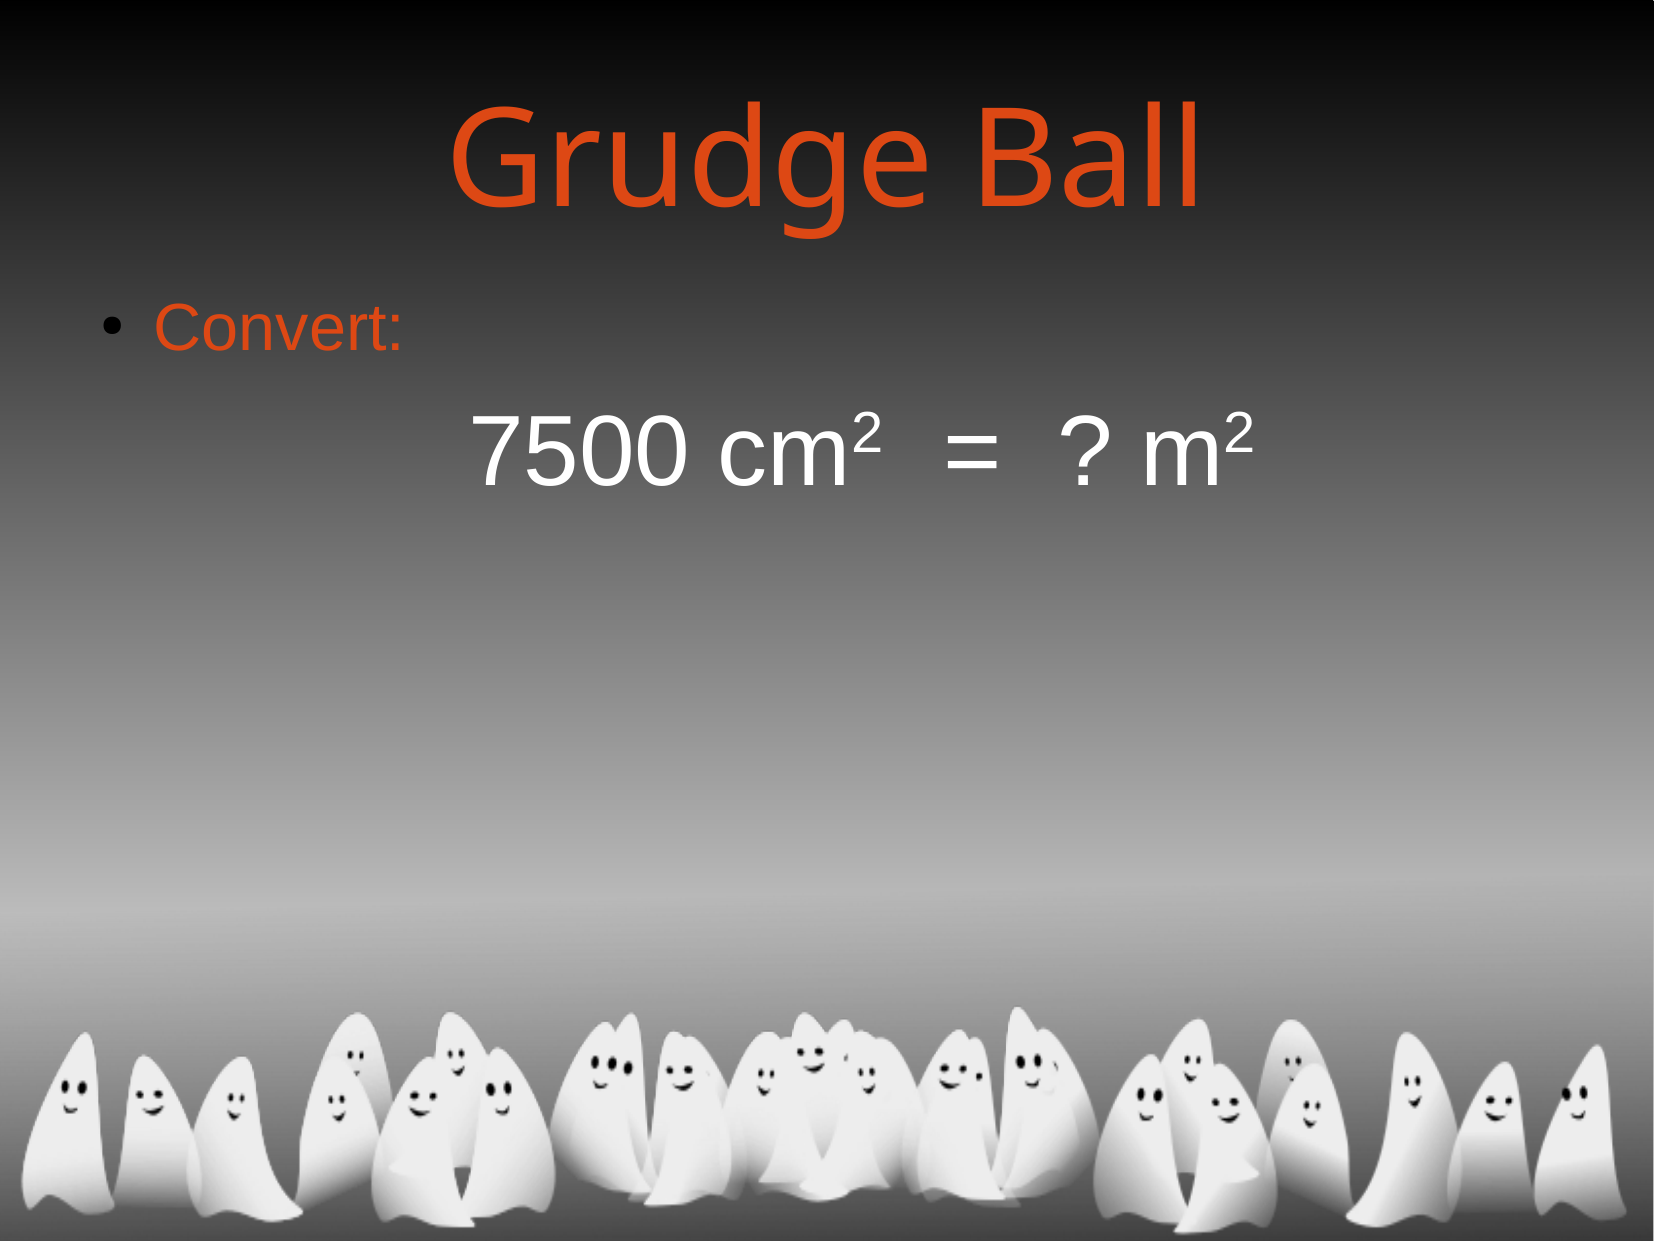

# Grudge Ball
Convert:
7500 cm2 = ? m2